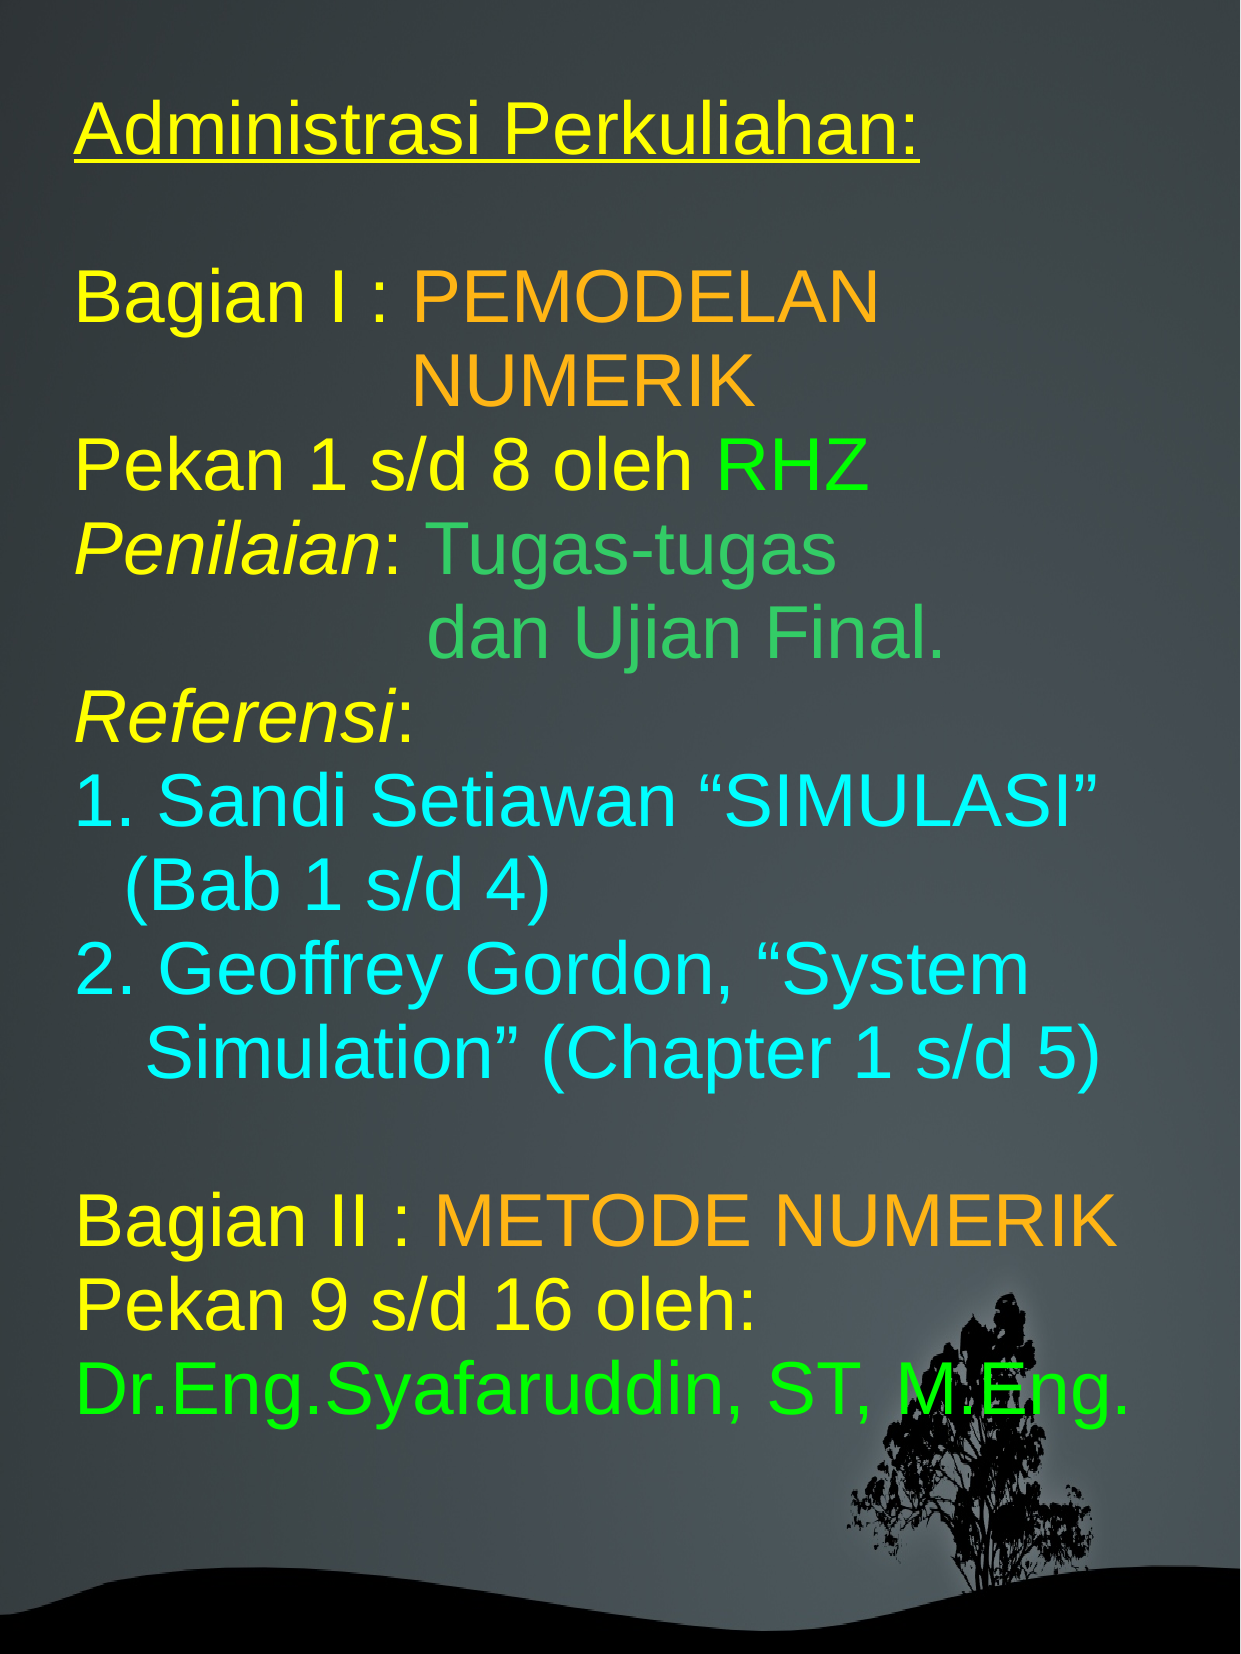

Administrasi Perkuliahan:
Bagian I : PEMODELAN
				 NUMERIK
Pekan 1 s/d 8 oleh RHZ
Penilaian: Tugas-tugas
 dan Ujian Final.
Referensi:
1. Sandi Setiawan “SIMULASI” (Bab 1 s/d 4)
2. Geoffrey Gordon, “System Simulation” (Chapter 1 s/d 5)
Bagian II : METODE NUMERIK
Pekan 9 s/d 16 oleh:
Dr.Eng.Syafaruddin, ST, M.Eng.